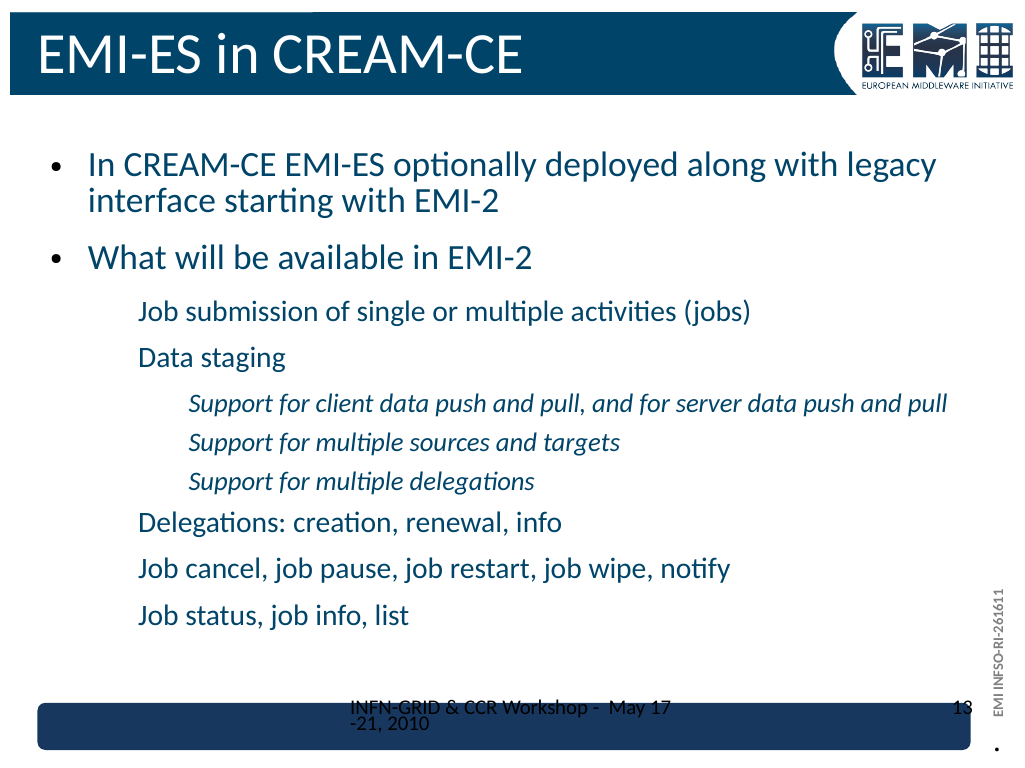

# EMI-ES in CREAM-CE
In CREAM-CE EMI-ES optionally deployed along with legacy interface starting with EMI-2
What will be available in EMI-2
Job submission of single or multiple activities (jobs)
Data staging
Support for client data push and pull, and for server data push and pull
Support for multiple sources and targets
Support for multiple delegations
Delegations: creation, renewal, info
Job cancel, job pause, job restart, job wipe, notify
Job status, job info, list
INFN-GRID & CCR Workshop - May 17-21, 2010
13